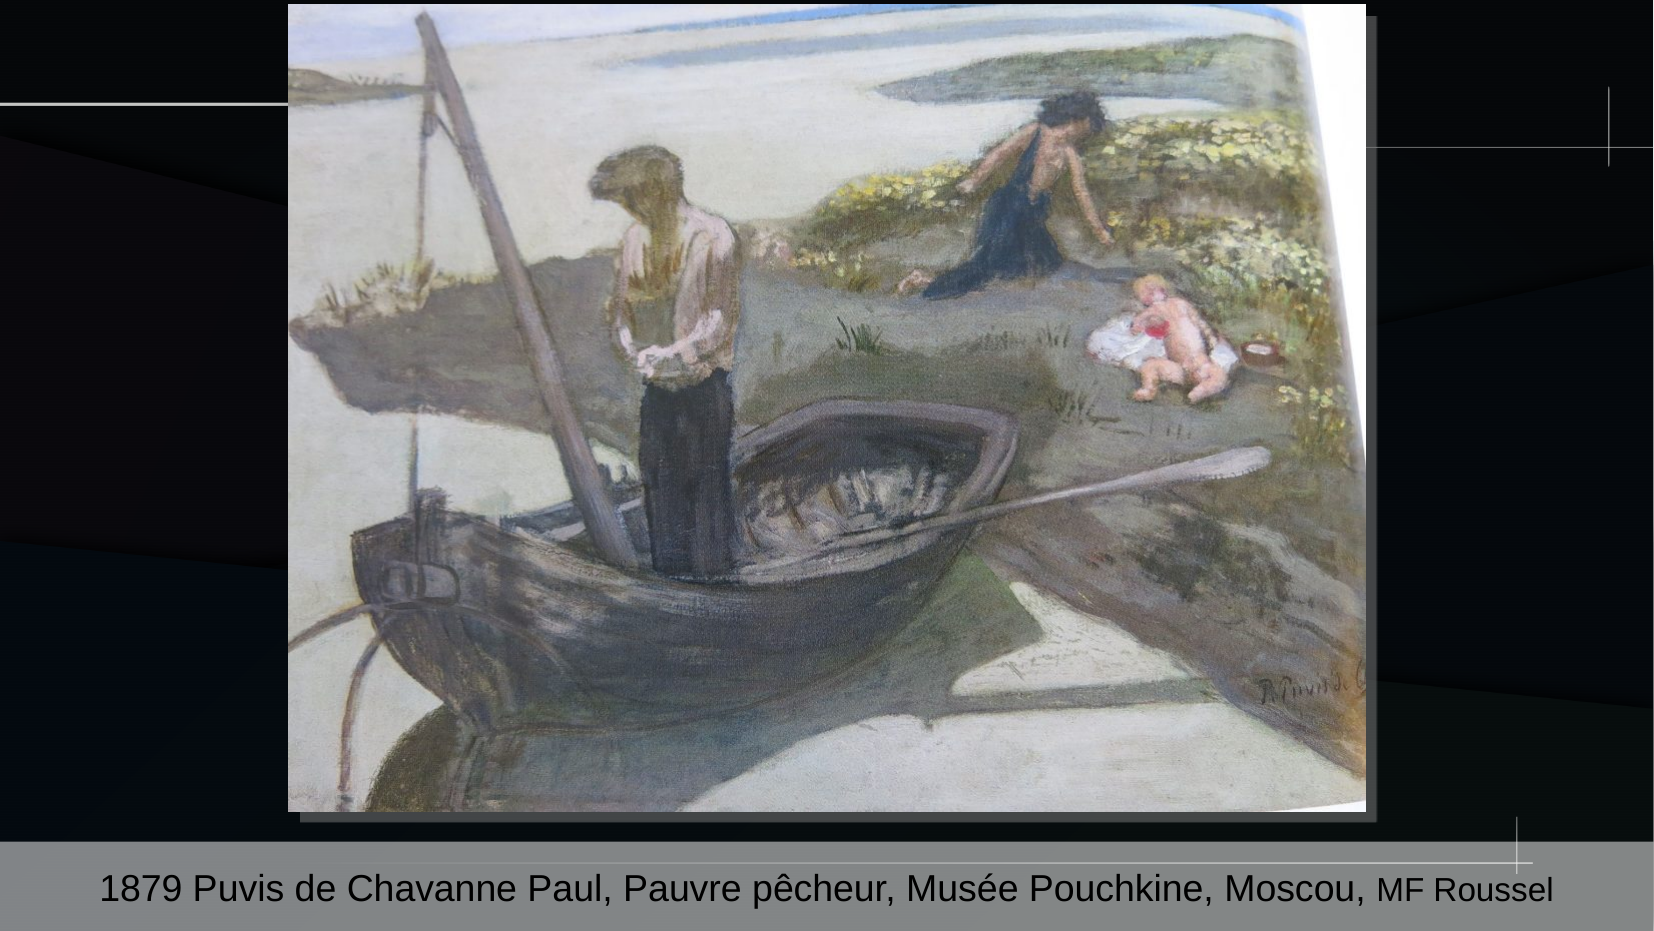

1879 Puvis de Chavanne Paul, Pauvre pêcheur, Musée Pouchkine, Moscou, MF Roussel